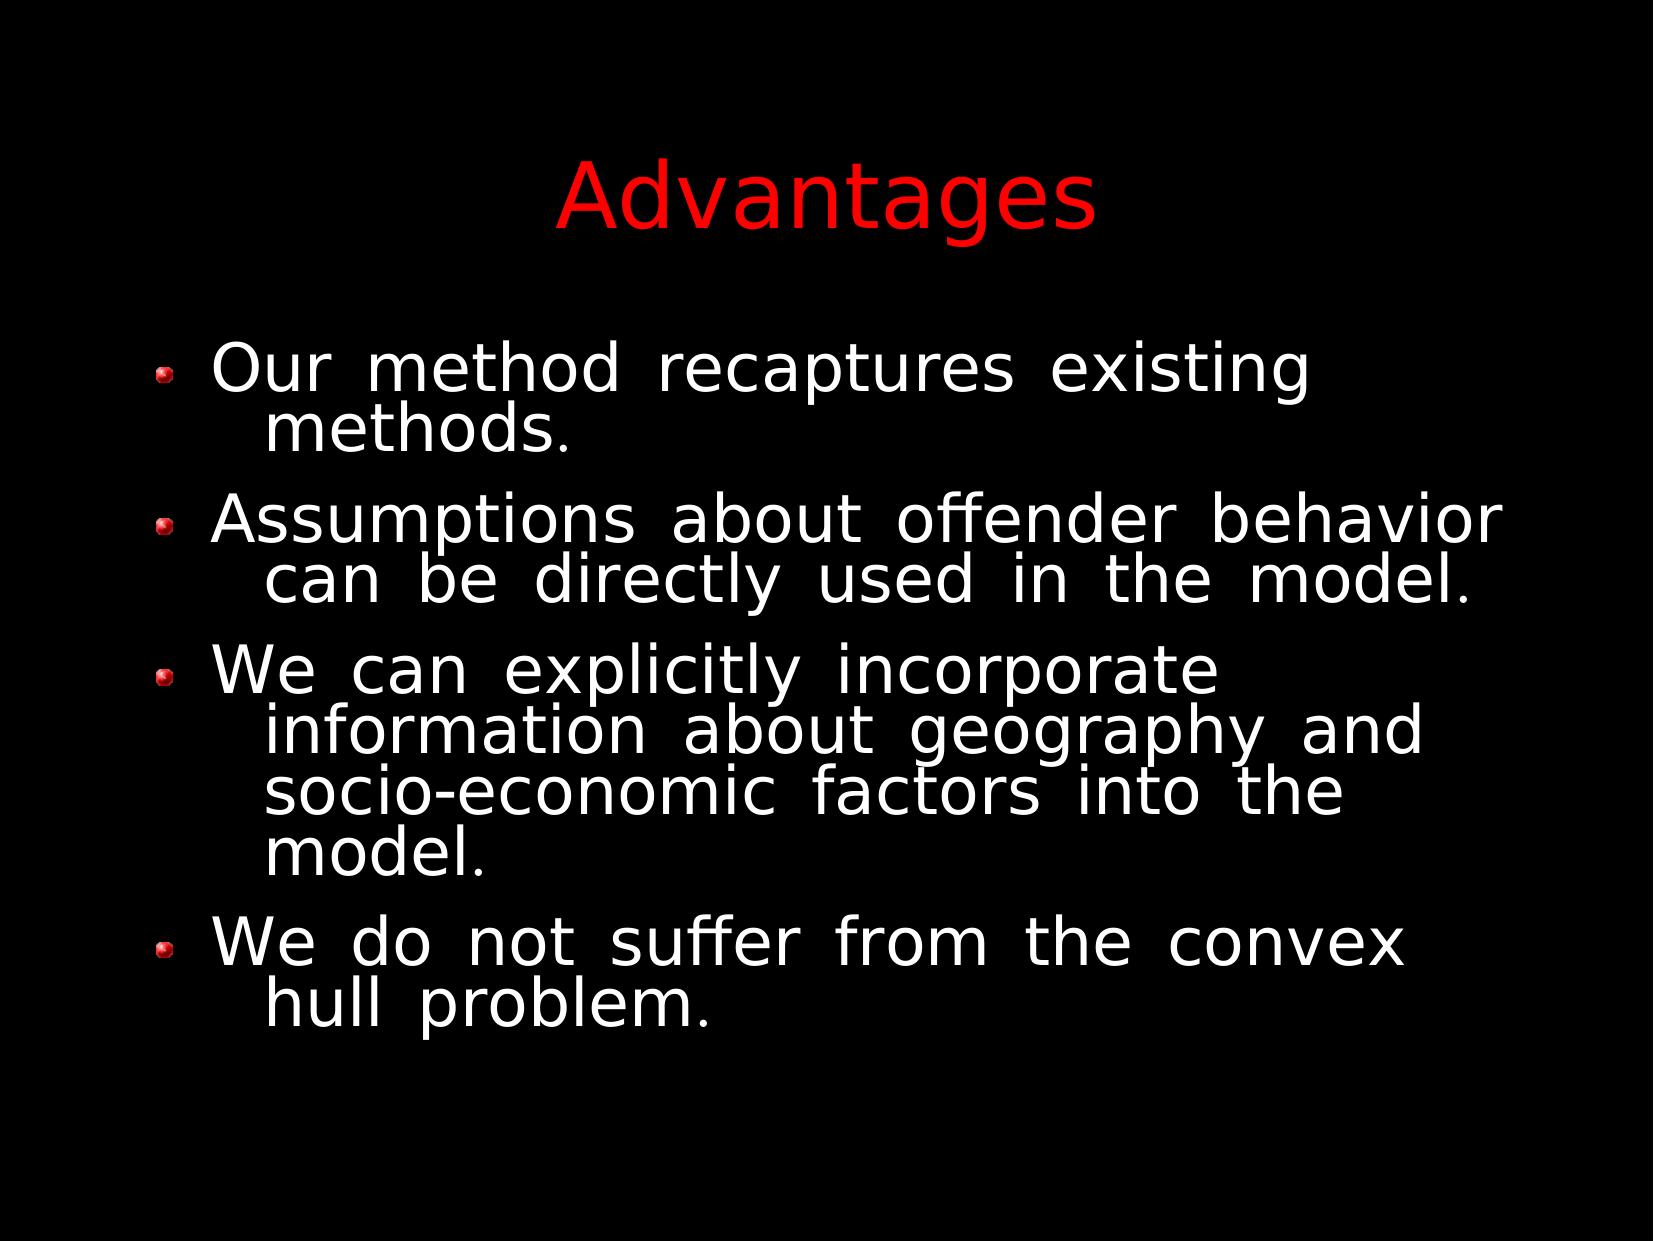

# Advantages
Our method recaptures existing methods.
Assumptions about offender behavior can be directly used in the model.
We can explicitly incorporate information about geography and socio-economic factors into the model.
We do not suffer from the convex hull problem.